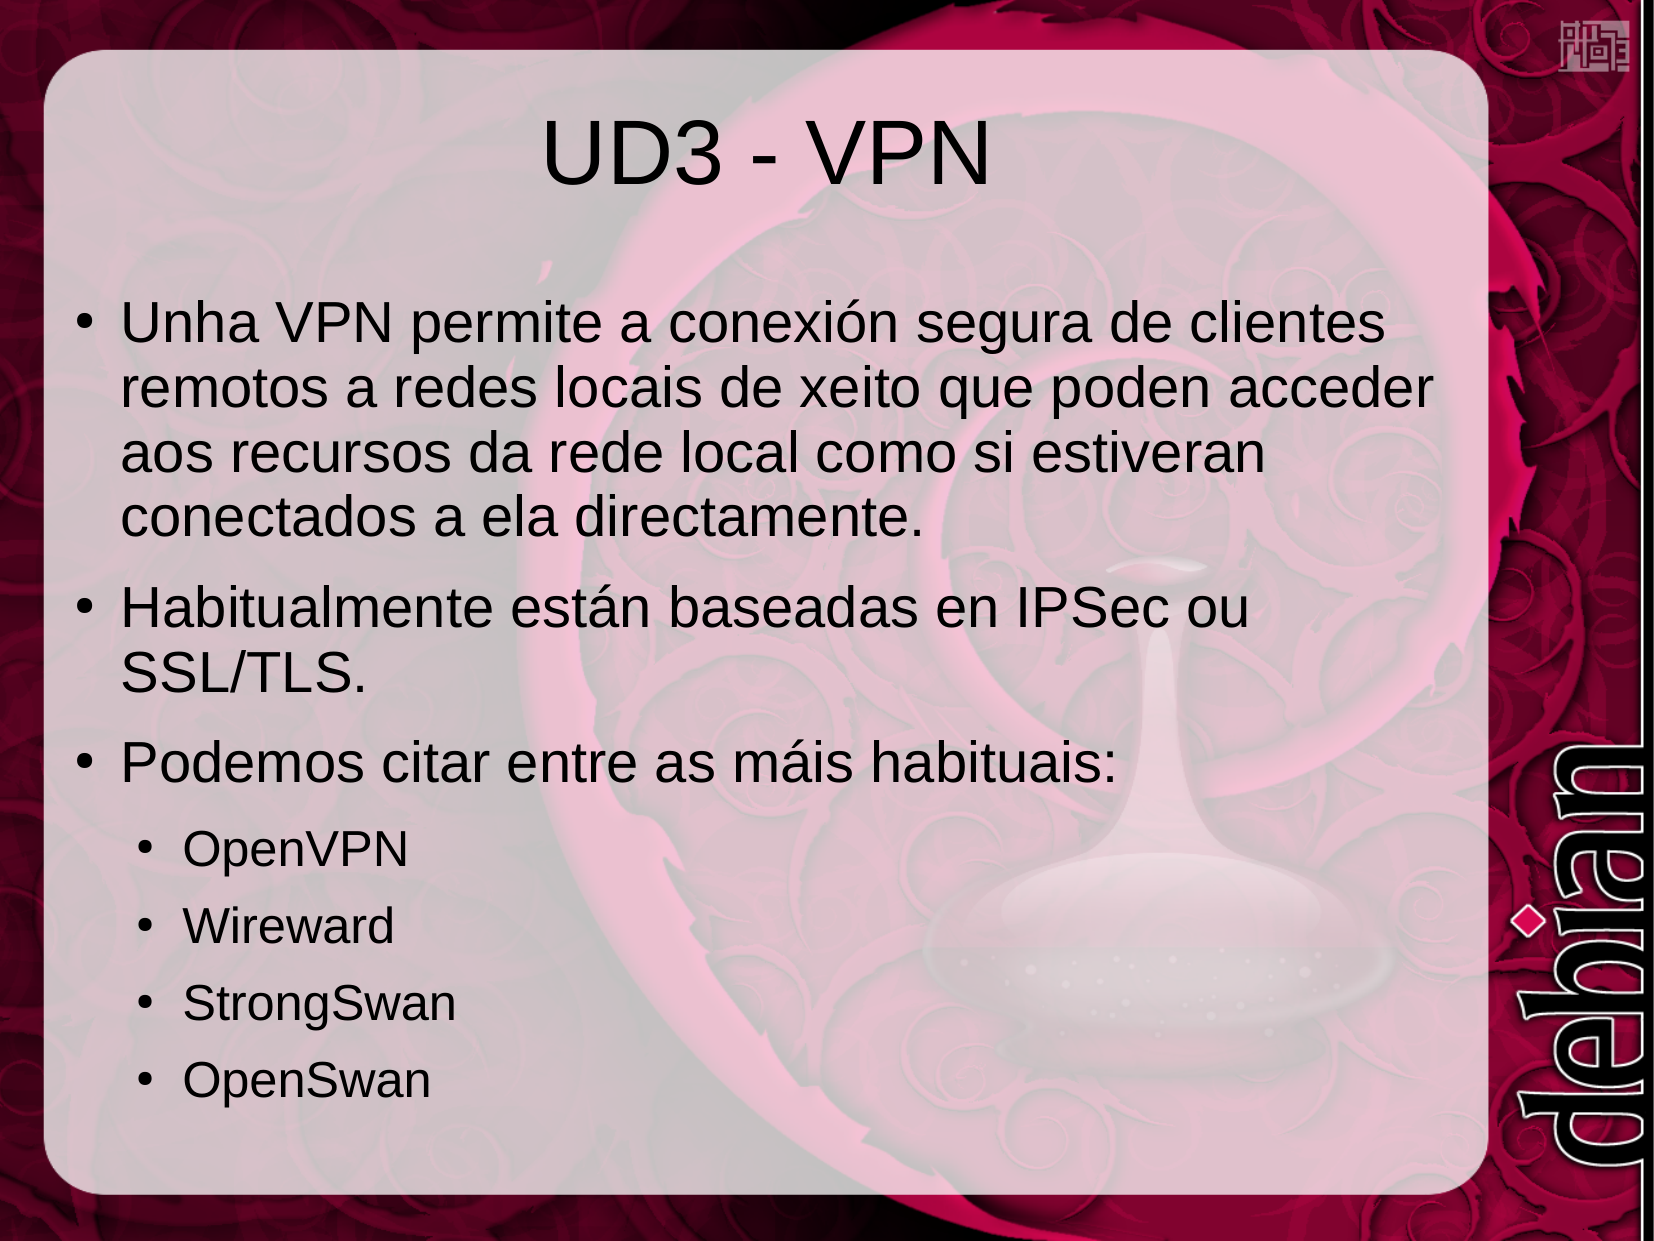

# UD3 - VPN
Unha VPN permite a conexión segura de clientes remotos a redes locais de xeito que poden acceder aos recursos da rede local como si estiveran conectados a ela directamente.
Habitualmente están baseadas en IPSec ou SSL/TLS.
Podemos citar entre as máis habituais:
OpenVPN
Wireward
StrongSwan
OpenSwan